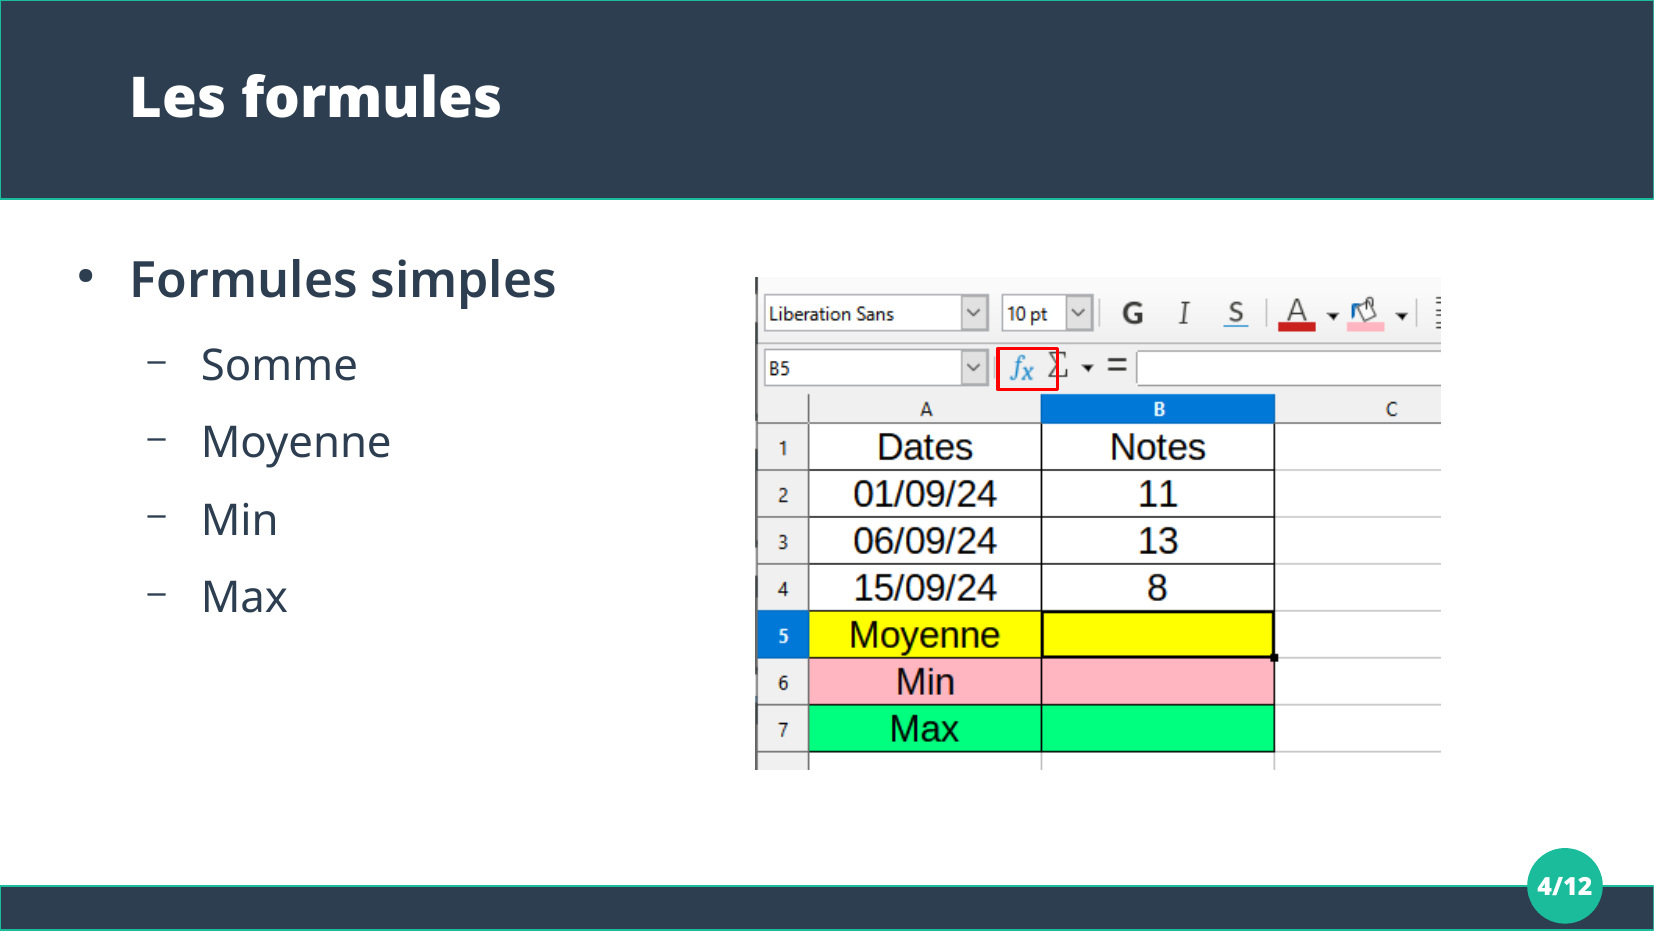

# Les formules
Formules simples
Somme
Moyenne
Min
Max
4